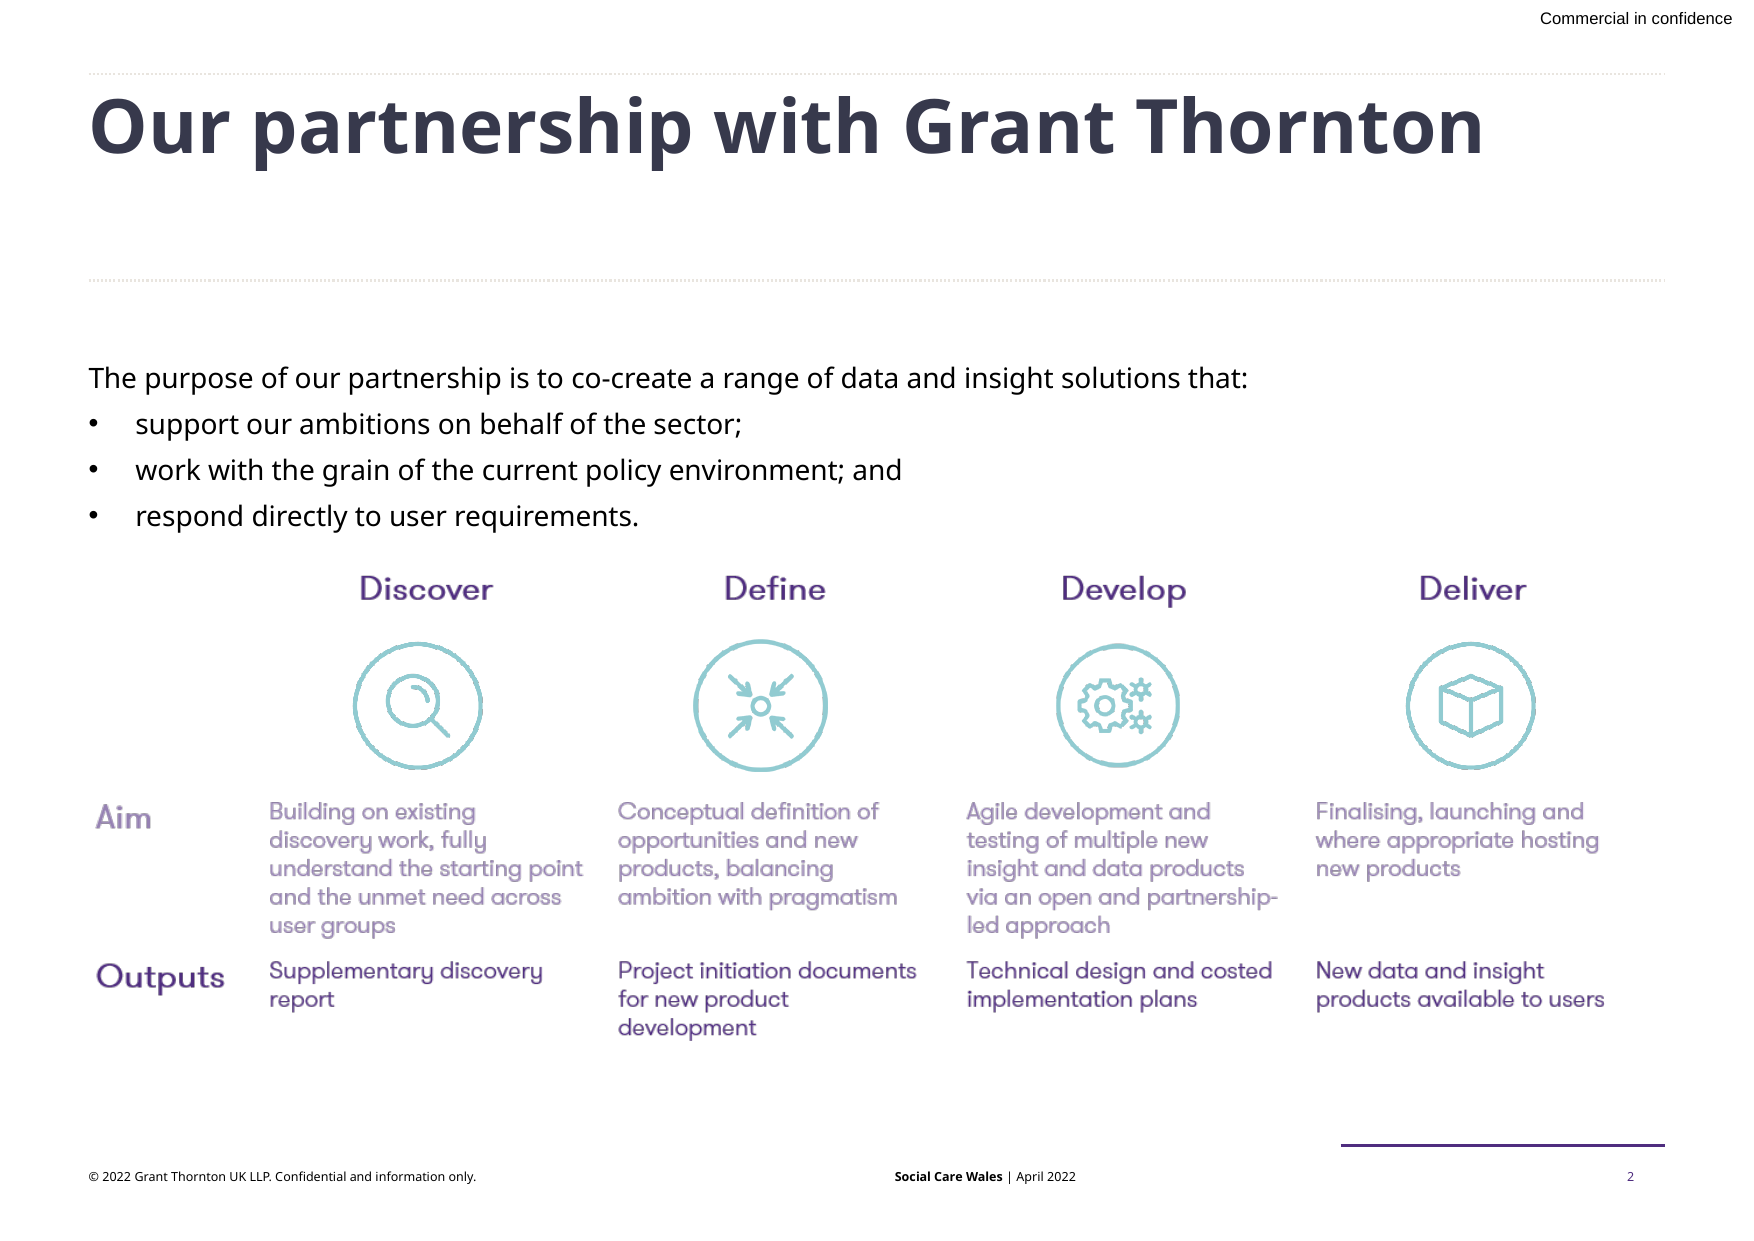

Our partnership with Grant Thornton
# The purpose of our partnership is to co-create a range of data and insight solutions that:
support our ambitions on behalf of the sector;
work with the grain of the current policy environment; and
respond directly to user requirements.
1